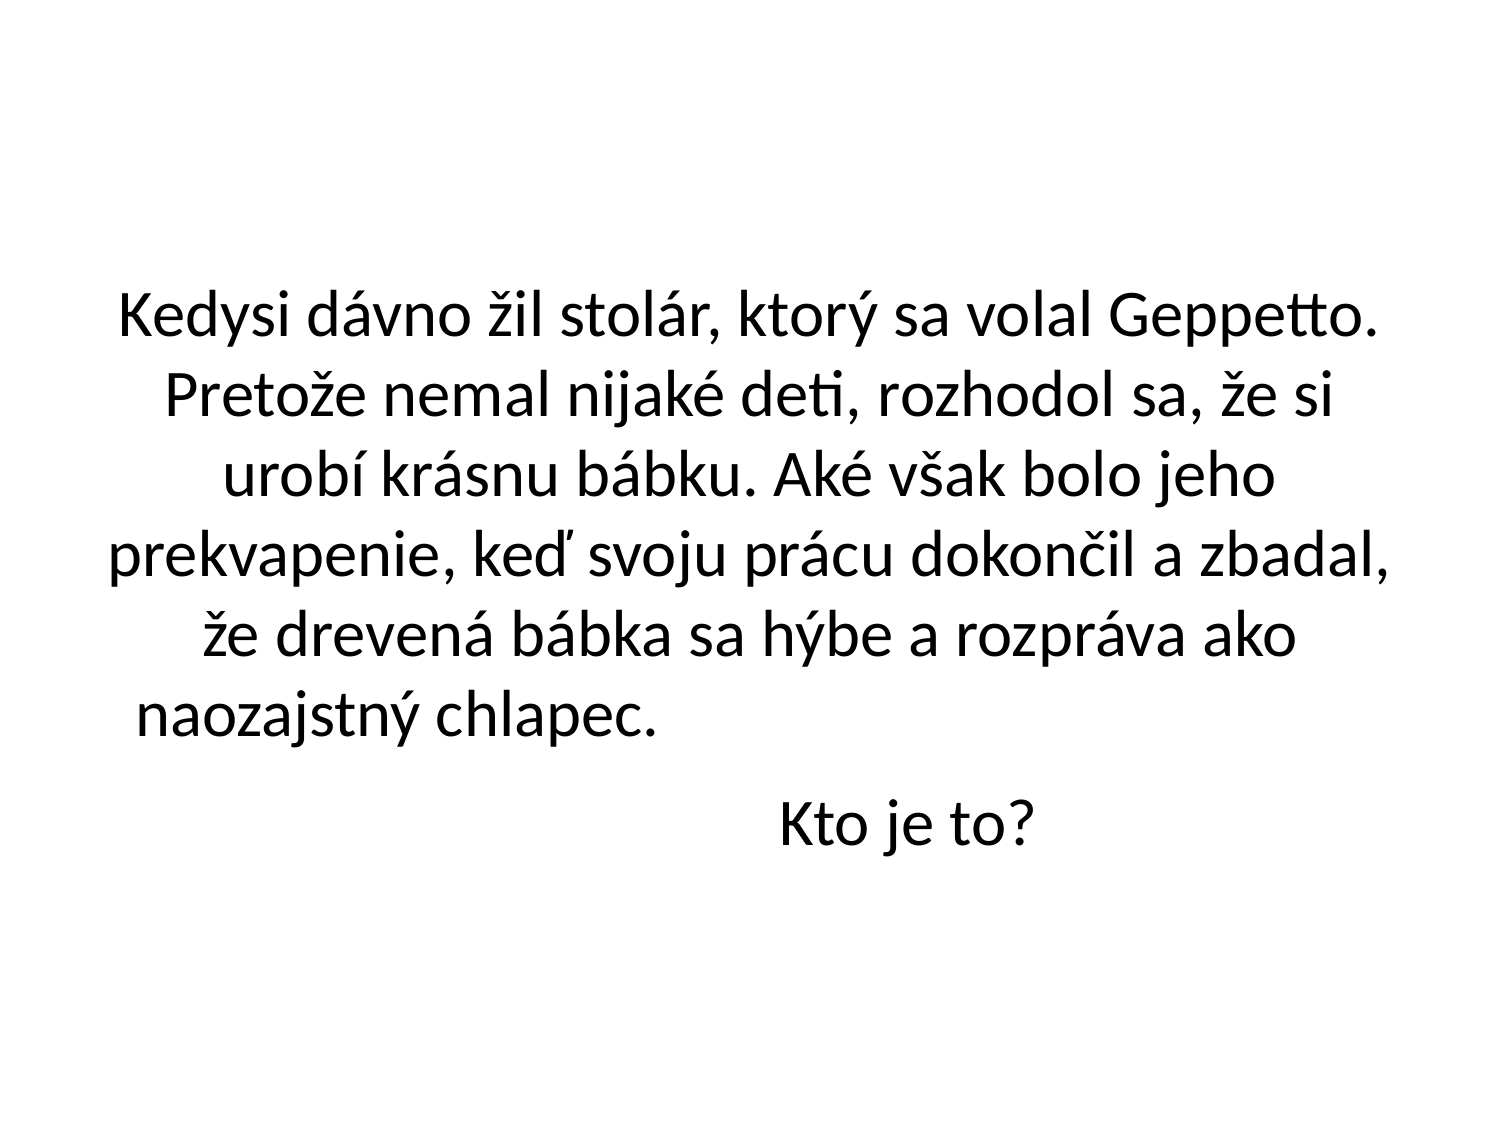

# Kedysi dávno žil stolár, ktorý sa volal Geppetto. Pretože nemal nijaké deti, rozhodol sa, že si urobí krásnu bábku. Aké však bolo jeho prekvapenie, keď svoju prácu dokončil a zbadal, že drevená bábka sa hýbe a rozpráva ako naozajstný chlapec.
 Kto je to?